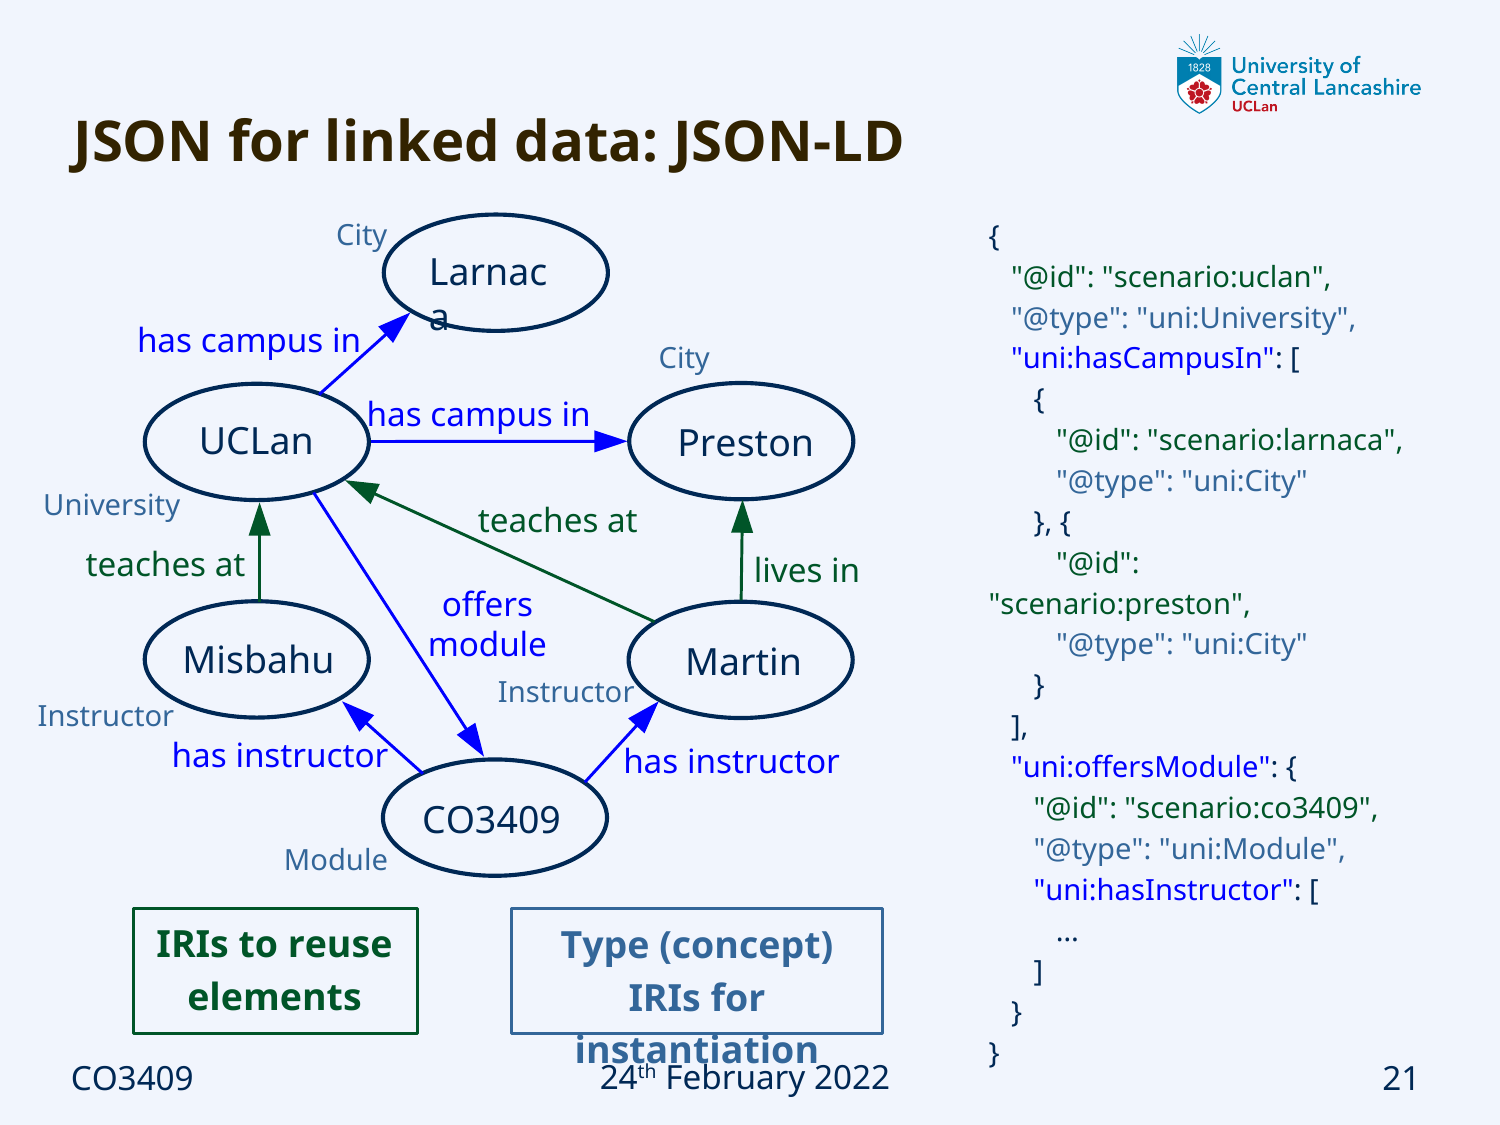

# JSON for linked data: JSON-LD
{
 "@id": "scenario:uclan",
 "@type": "uni:University",
 "uni:hasCampusIn": [
 {
 "@id": "scenario:larnaca",
 "@type": "uni:City"
 }, {
 "@id": "scenario:preston",
 "@type": "uni:City"
 }
 ],
 "uni:offersModule": {
 "@id": "scenario:co3409",
 "@type": "uni:Module",
 "uni:hasInstructor": [
 …
 ]
 }
}
City
Larnaca
has campus in
City
has campus in
UCLan
Preston
University
teaches at
teaches at
lives in
offers module
Misbahu
Martin
Instructor
Instructor
has instructor
has instructor
CO3409
Module
IRIs to reuse elements
Type (concept) IRIs for instantiation